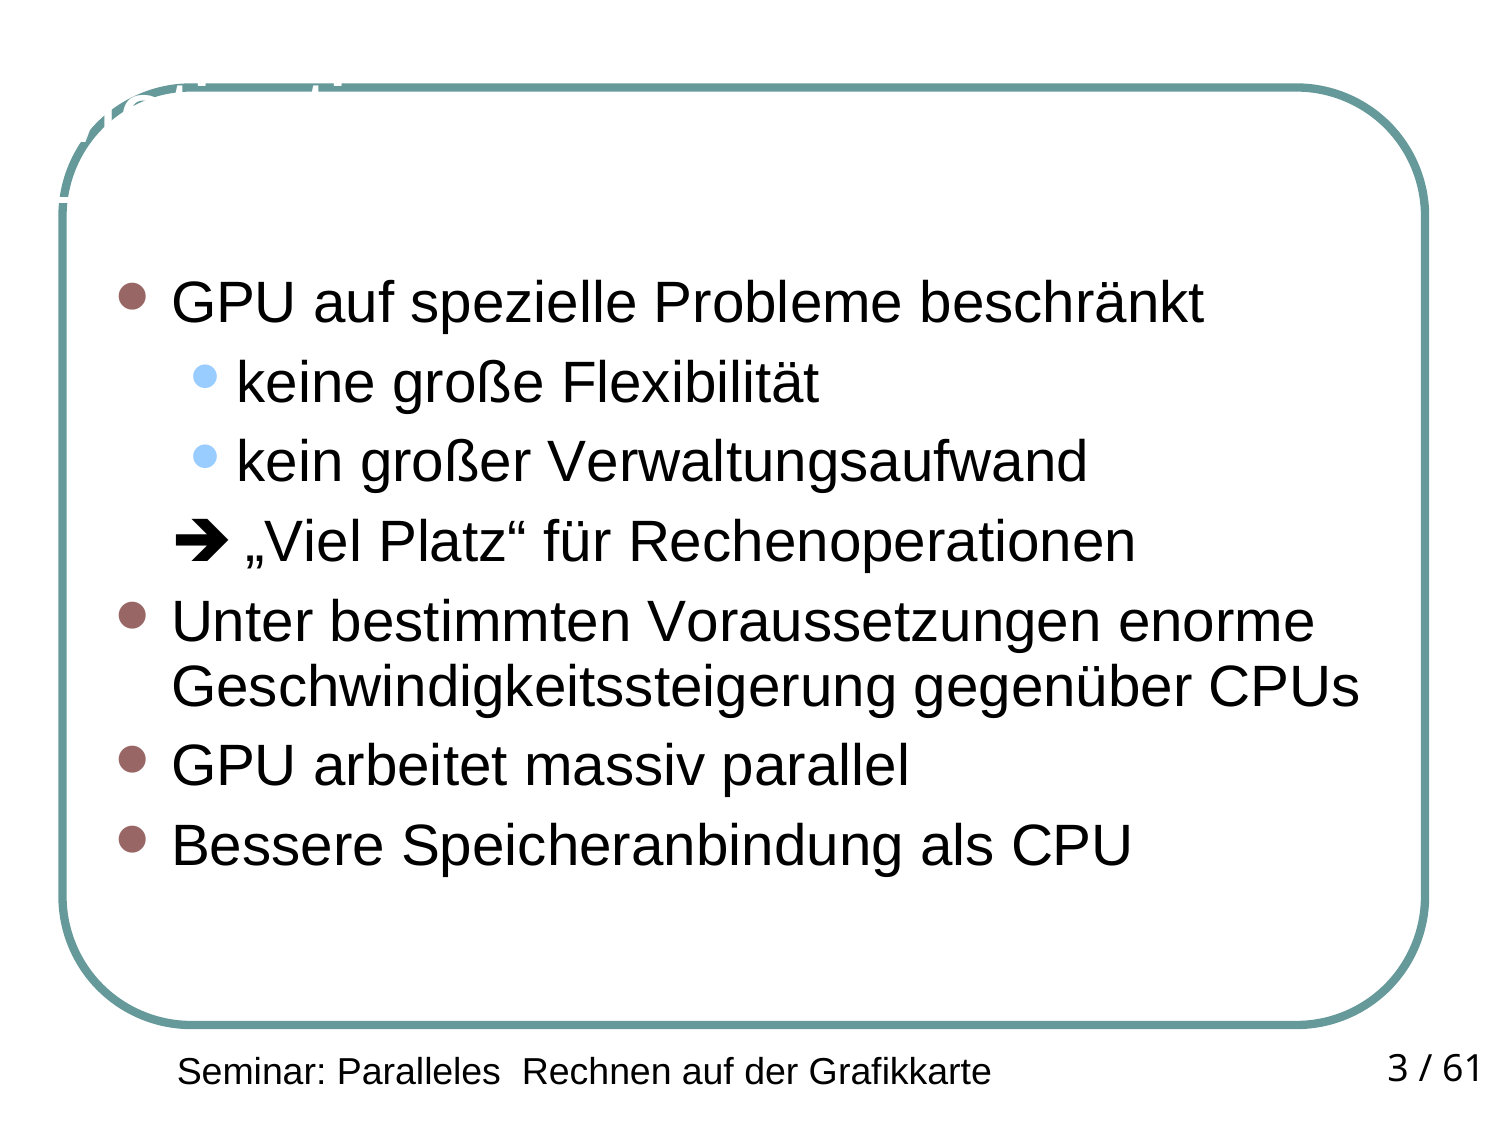

# Motivation
GPU auf spezielle Probleme beschränkt
keine große Flexibilität
kein großer Verwaltungsaufwand
	 „Viel Platz“ für Rechenoperationen
Unter bestimmten Voraussetzungen enorme Geschwindigkeitssteigerung gegenüber CPUs
GPU arbeitet massiv parallel
Bessere Speicheranbindung als CPU
Seminar: Paralleles Rechnen auf der Grafikkarte
3